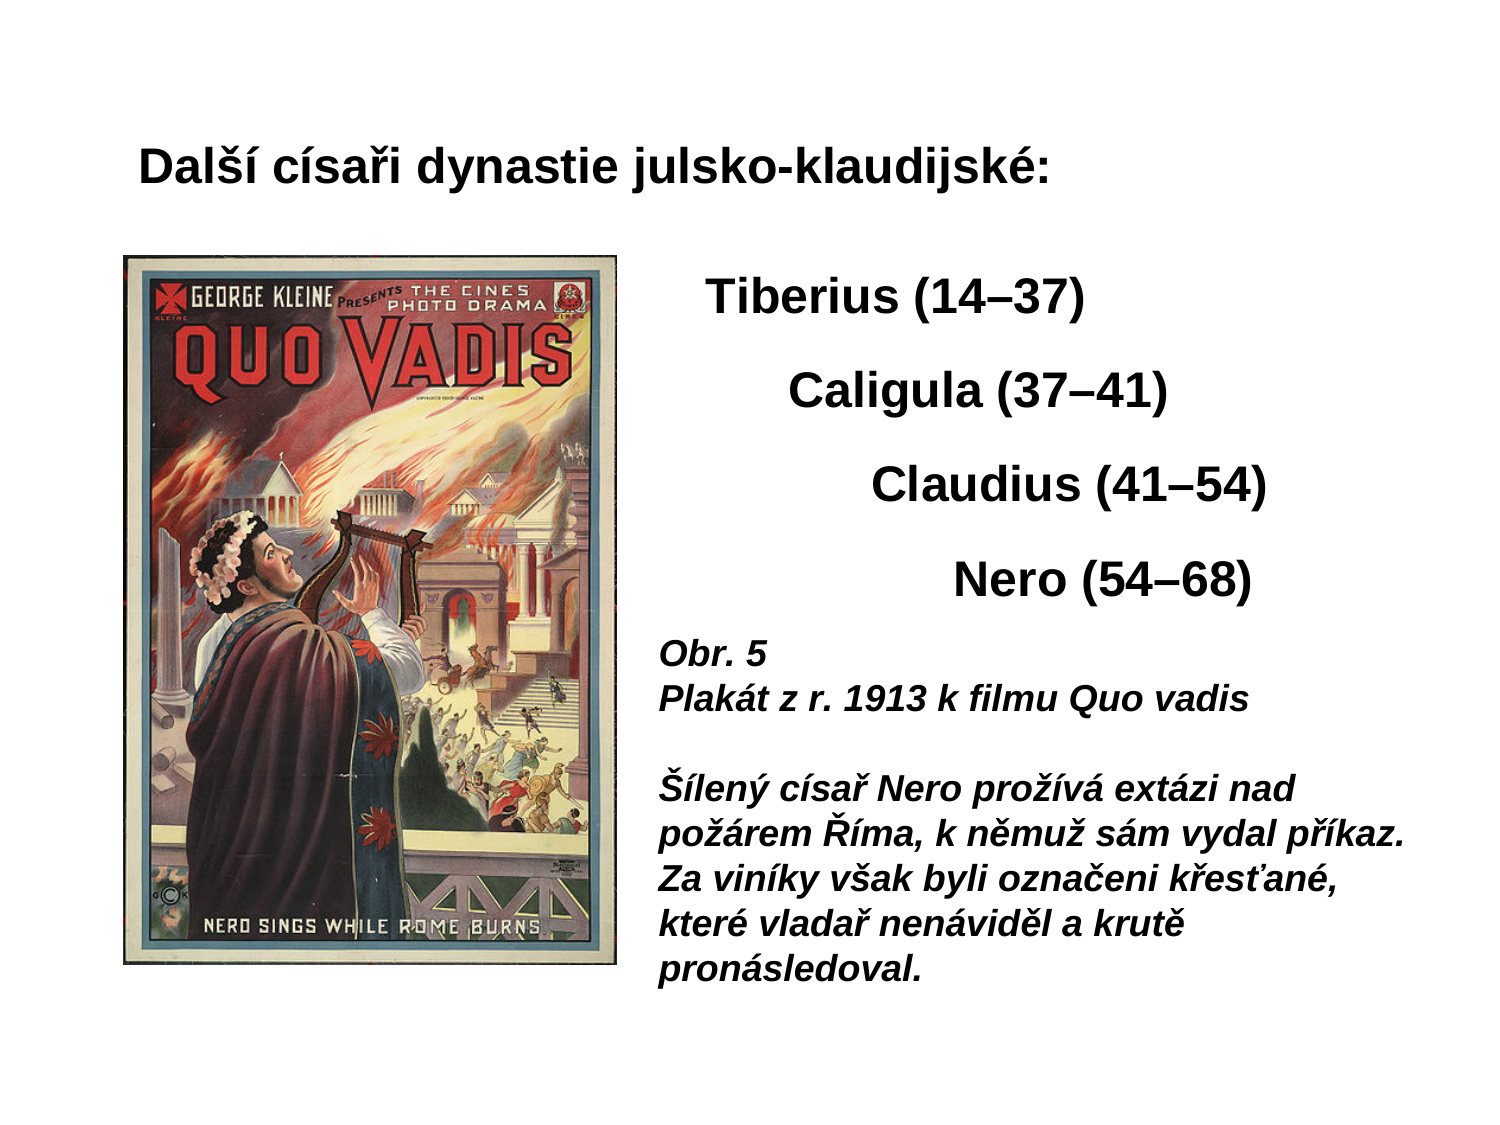

Další císaři dynastie julsko-klaudijské:
Tiberius (14–37)
Caligula (37–41)
Claudius (41–54)
Nero (54–68)
Obr. 5
Plakát z r. 1913 k filmu Quo vadis
Šílený císař Nero prožívá extázi nad požárem Říma, k němuž sám vydal příkaz. Za viníky však byli označeni křesťané, které vladař nenáviděl a krutě pronásledoval.